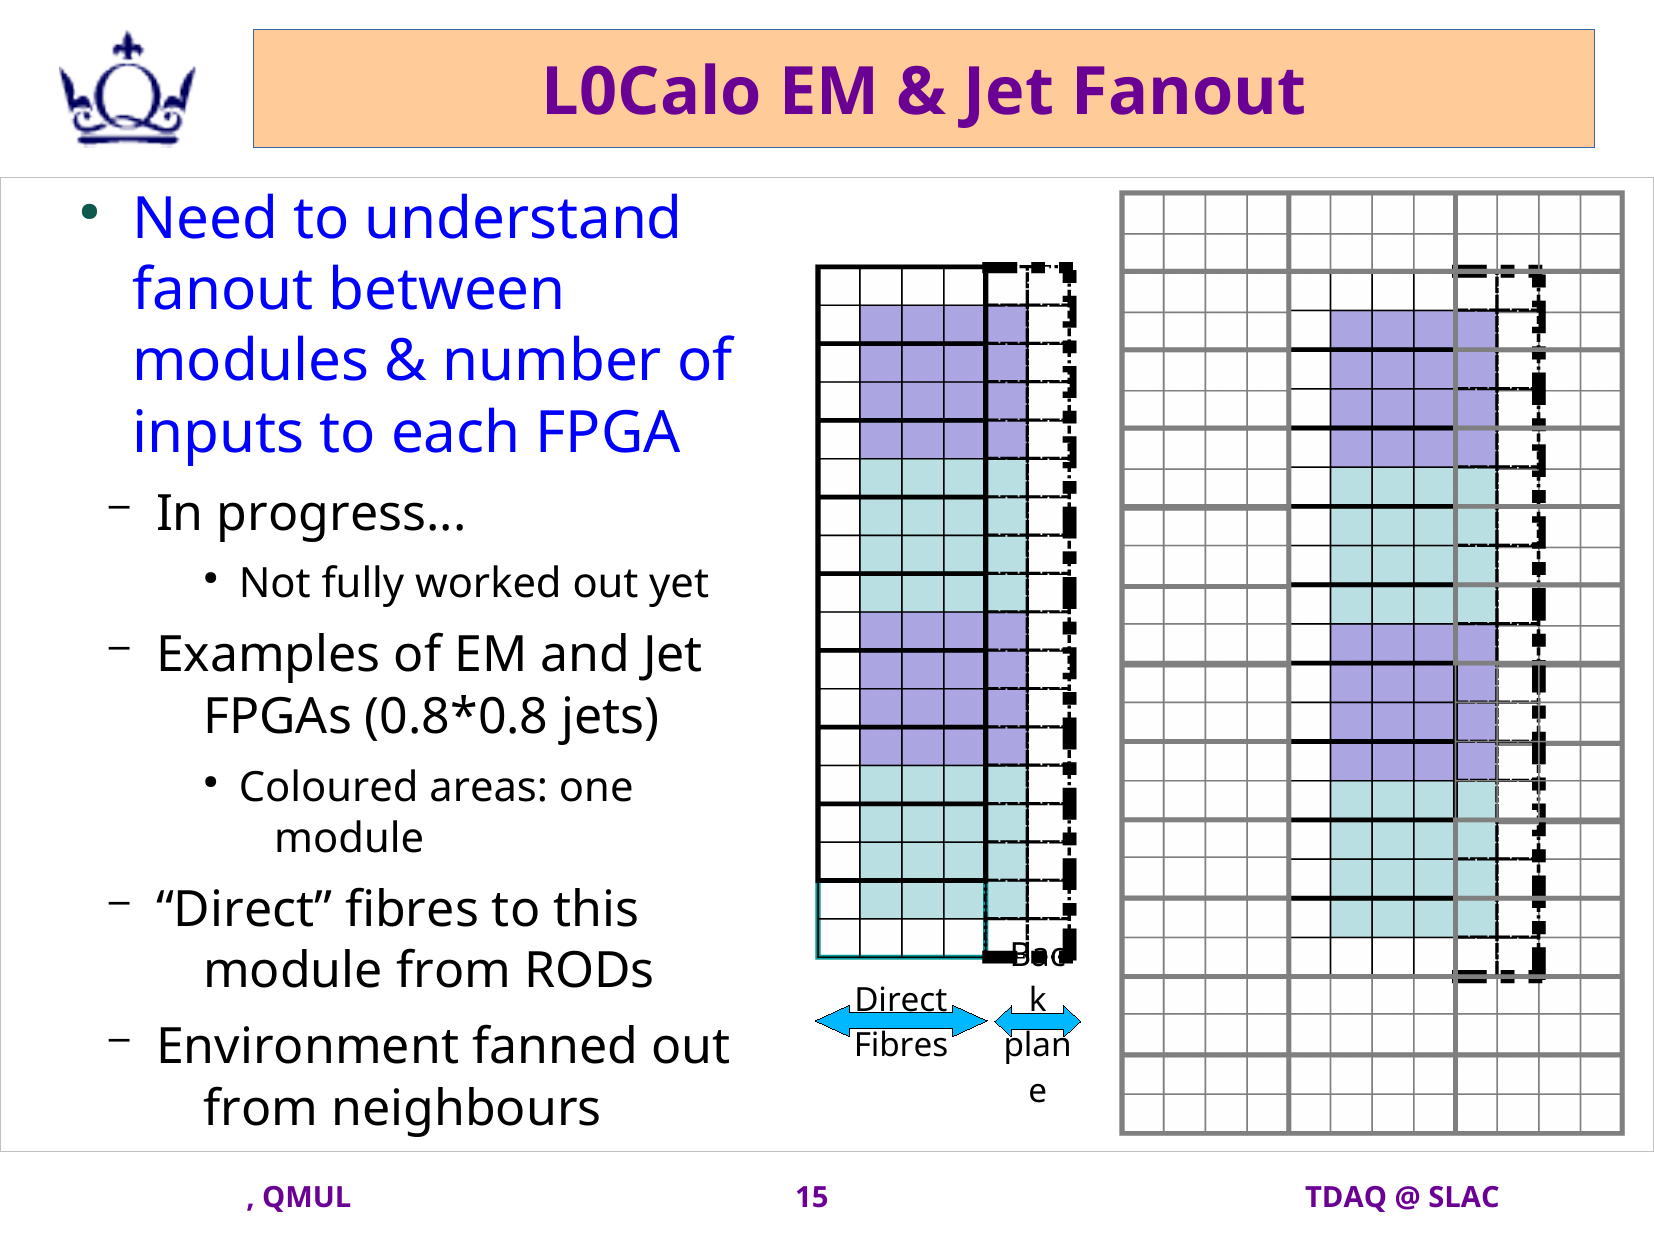

# L0Calo EM & Jet Fanout
Need to understand fanout between modules & number of inputs to each FPGA
In progress...
Not fully worked out yet
Examples of EM and Jet FPGAs (0.8*0.8 jets)
Coloured areas: one module
“Direct” fibres to this module from RODs
Environment fanned out from neighbours
Direct
Fibres
Back
plane